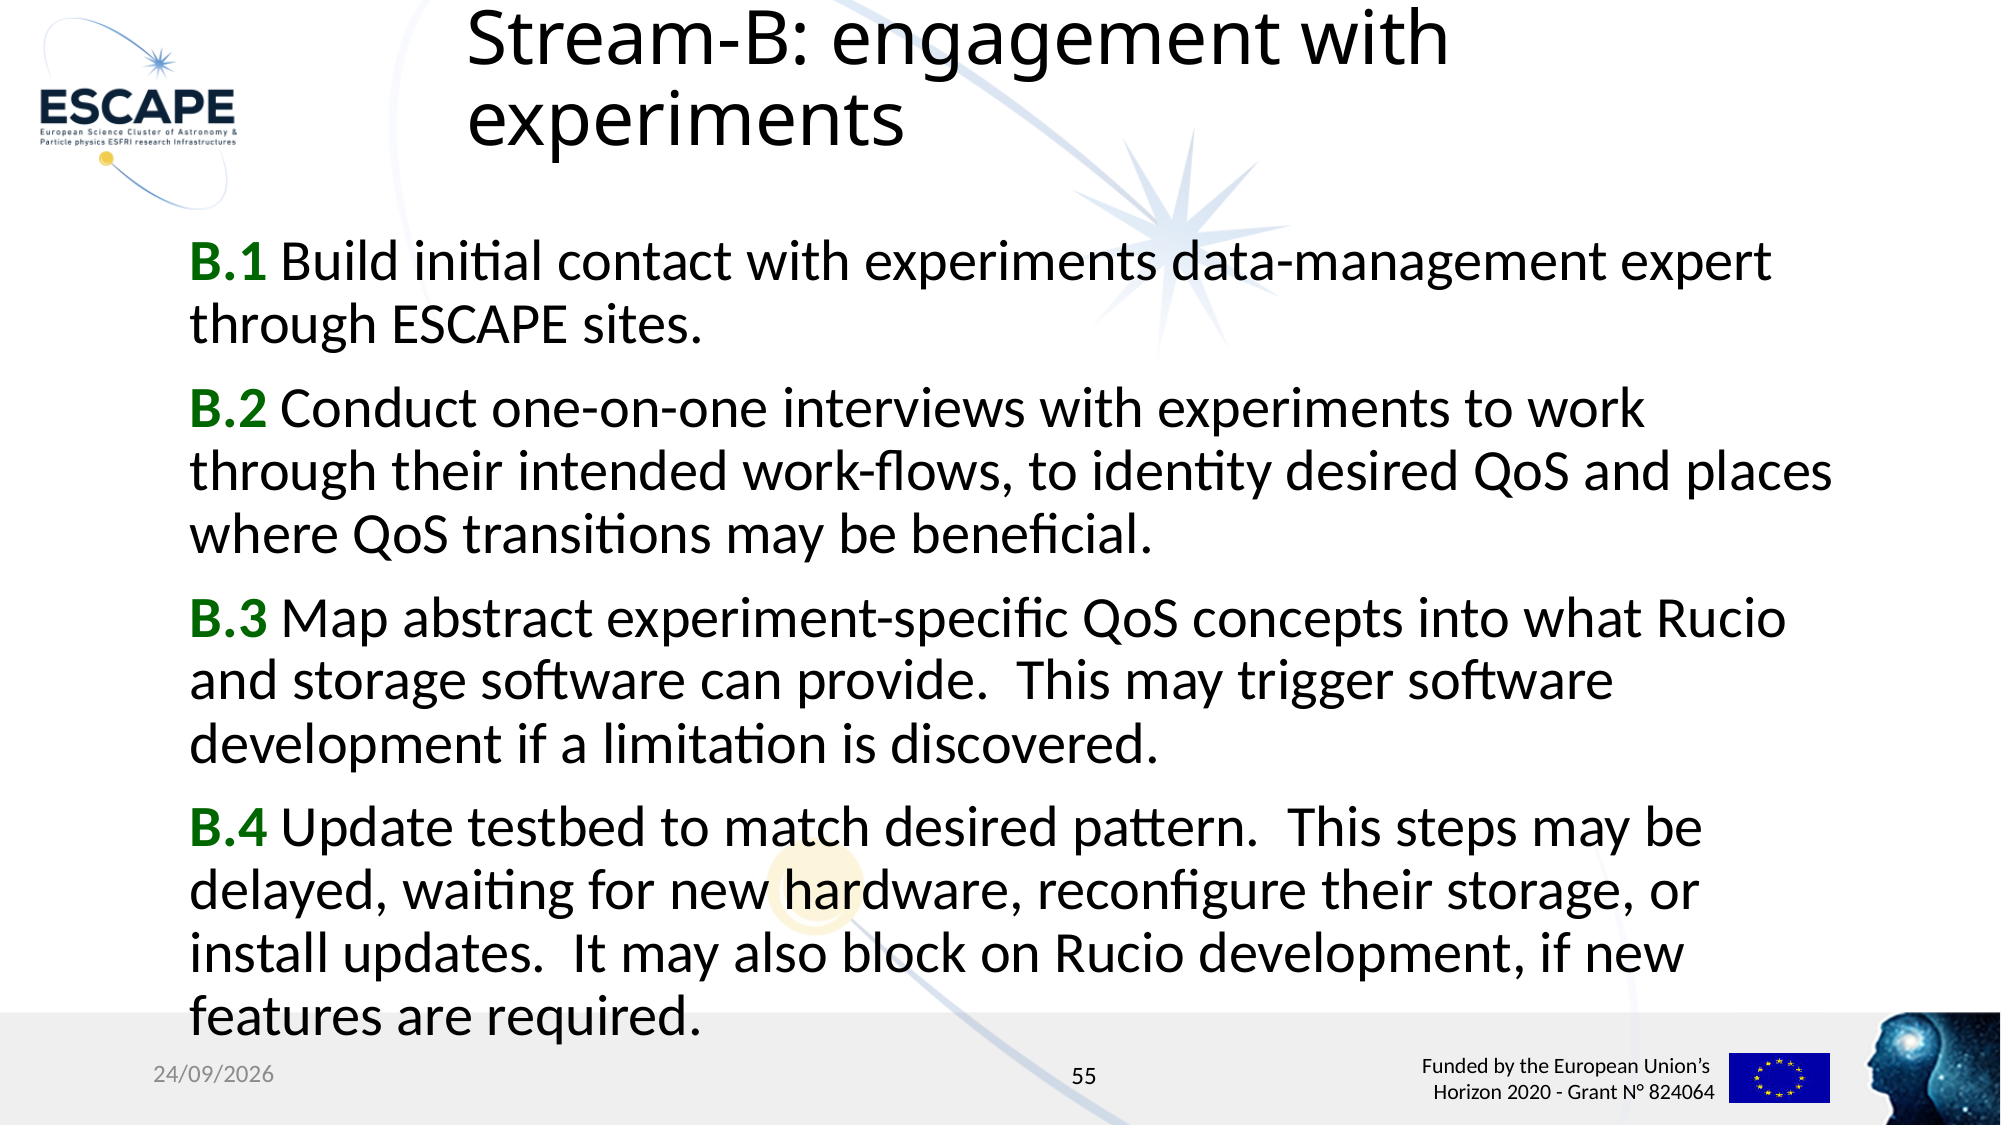

# Stream-B: engagement with experiments
B.1 Build initial contact with experiments data-management expert through ESCAPE sites.
B.2 Conduct one-on-one interviews with experiments to work through their intended work-flows, to identity desired QoS and places where QoS transitions may be beneficial.
B.3 Map abstract experiment-specific QoS concepts into what Rucio and storage software can provide. This may trigger software development if a limitation is discovered.
B.4 Update testbed to match desired pattern. This steps may be delayed, waiting for new hardware, reconfigure their storage, or install updates. It may also block on Rucio development, if new features are required.
 B.5 Work with experiments to enable them to run simple
 experiment-specific work-flows that demonstrate desired QoS
 selection and transitions.